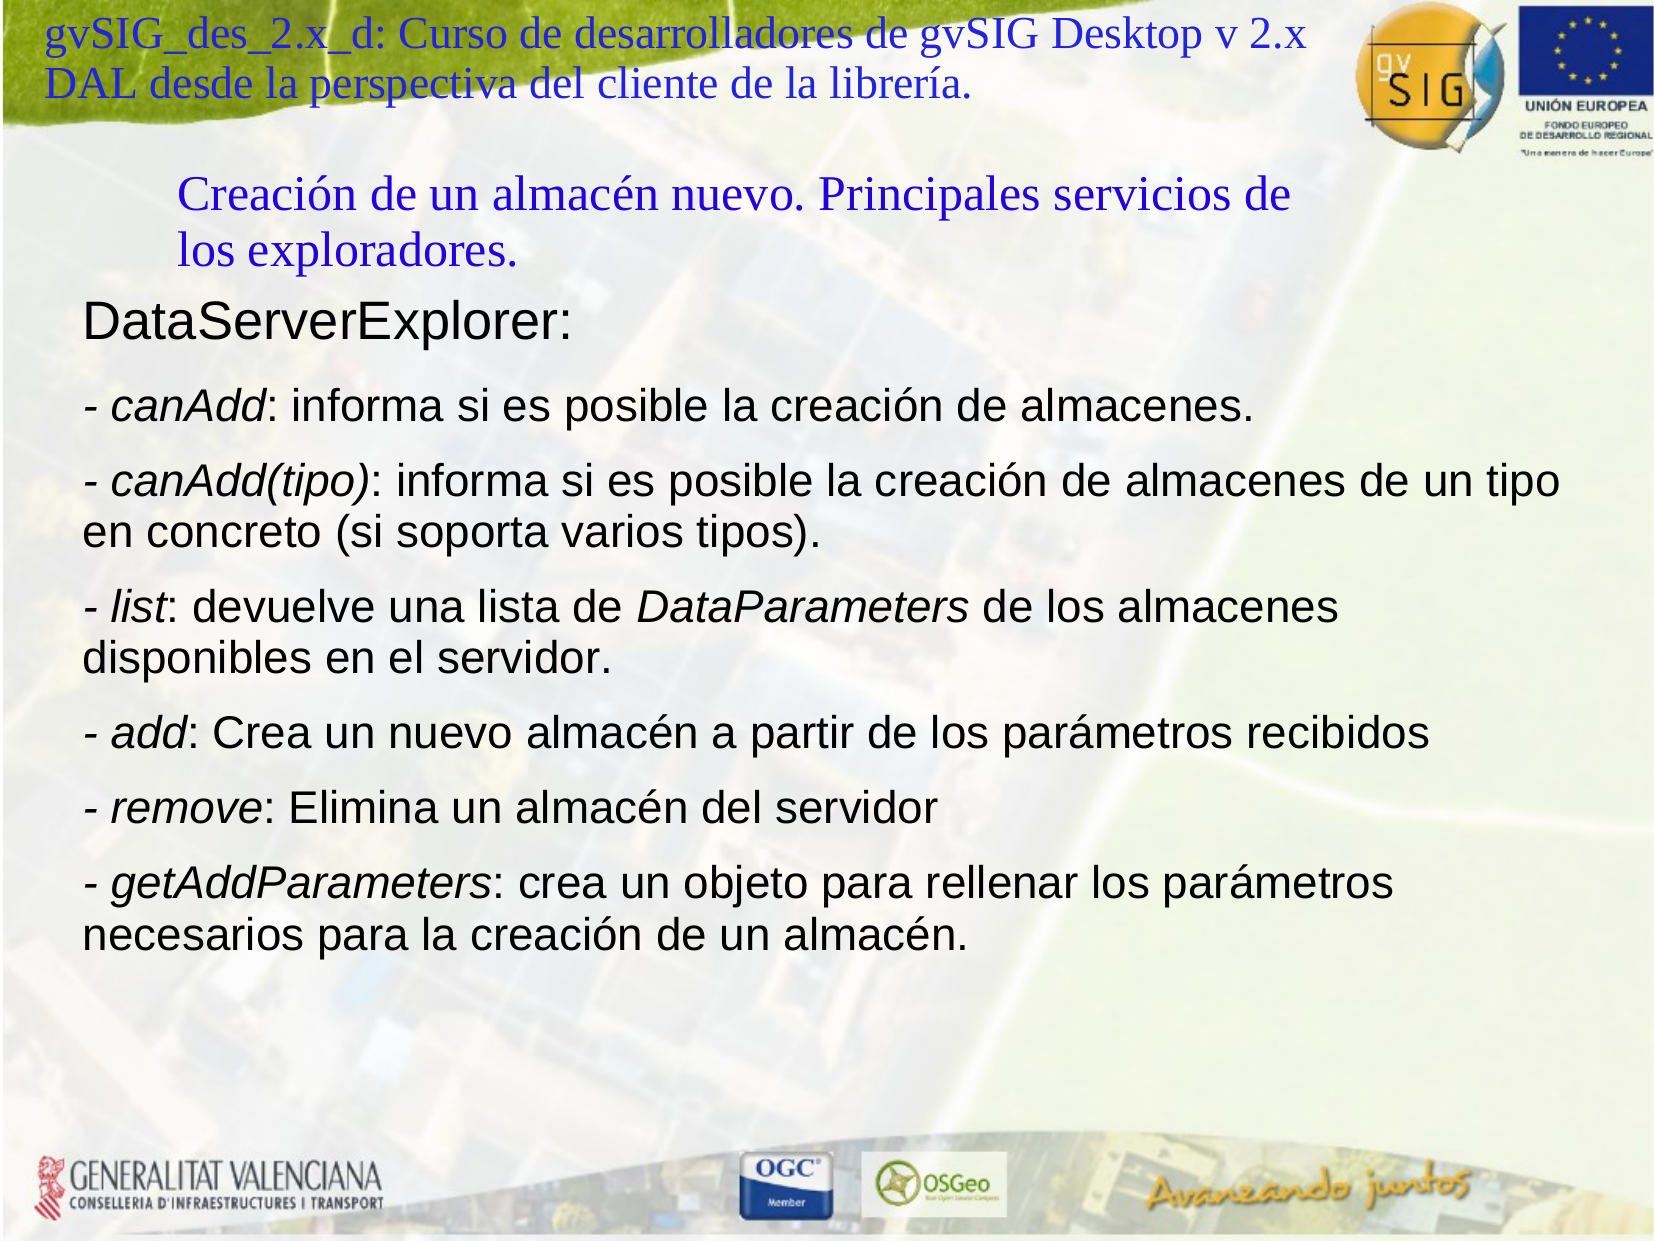

# Creación de un almacén nuevo. Principales servicios de los exploradores.
DataServerExplorer:
- canAdd: informa si es posible la creación de almacenes.
- canAdd(tipo): informa si es posible la creación de almacenes de un tipo en concreto (si soporta varios tipos).
- list: devuelve una lista de DataParameters de los almacenes disponibles en el servidor.
- add: Crea un nuevo almacén a partir de los parámetros recibidos
- remove: Elimina un almacén del servidor
- getAddParameters: crea un objeto para rellenar los parámetros necesarios para la creación de un almacén.